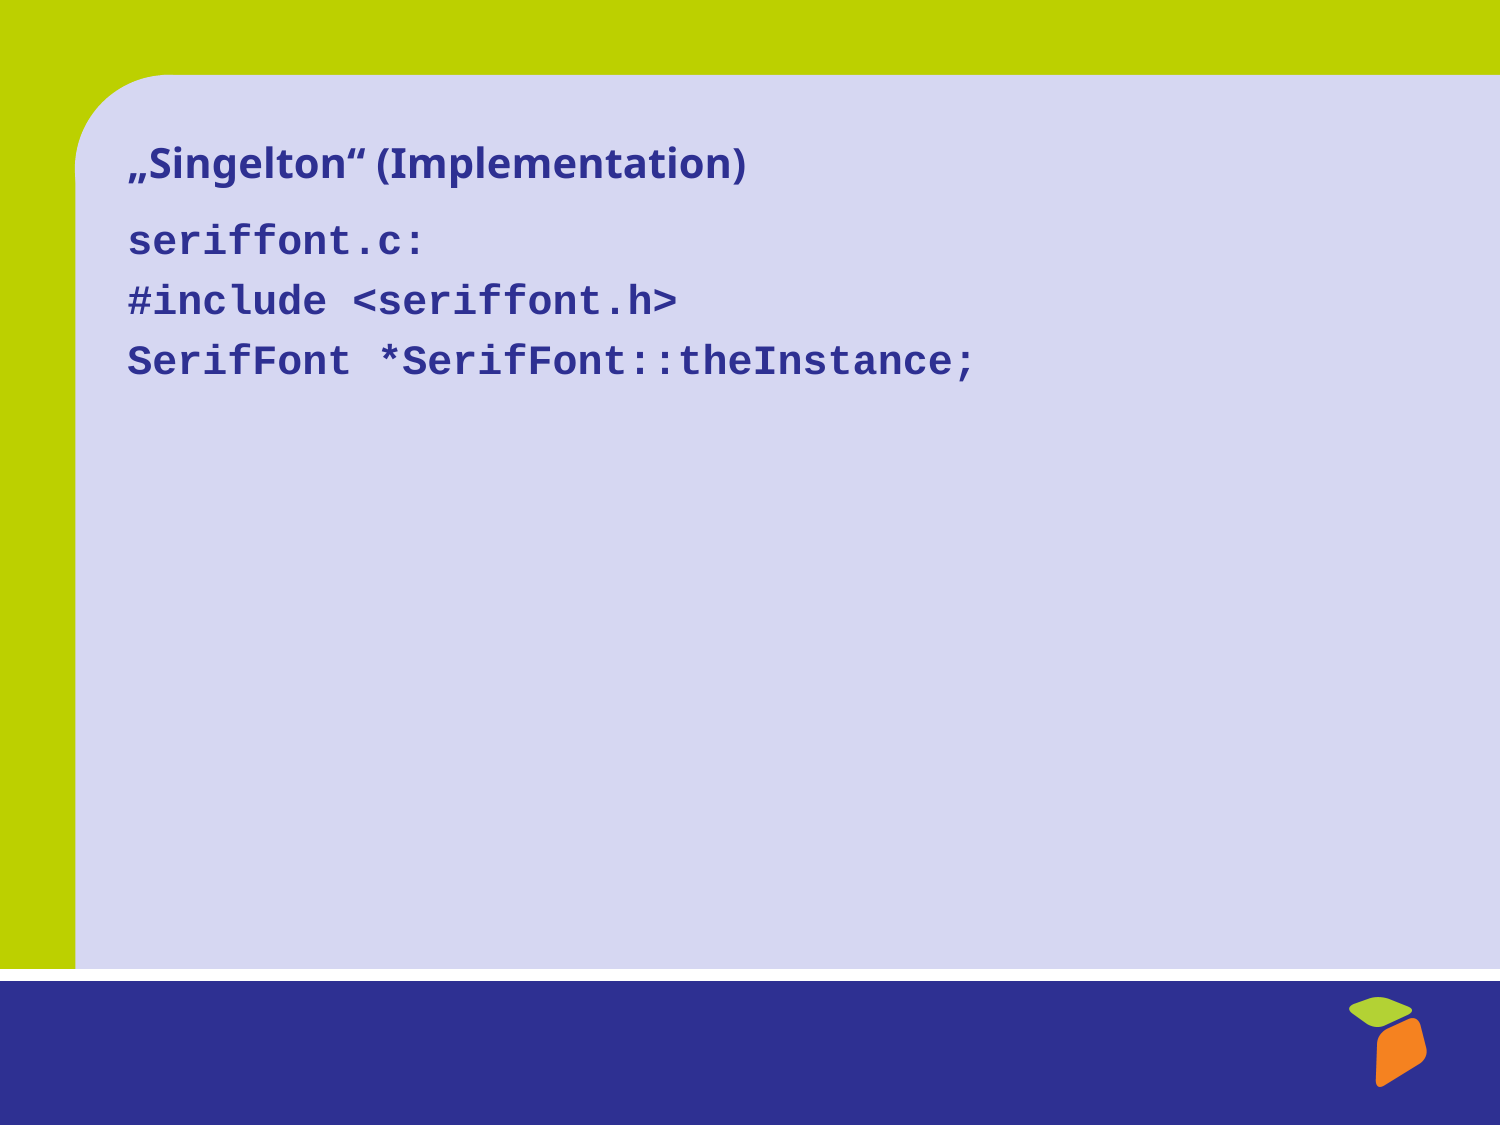

# „Singelton“ (Implementation)
seriffont.c:
#include <seriffont.h>
SerifFont *SerifFont::theInstance;